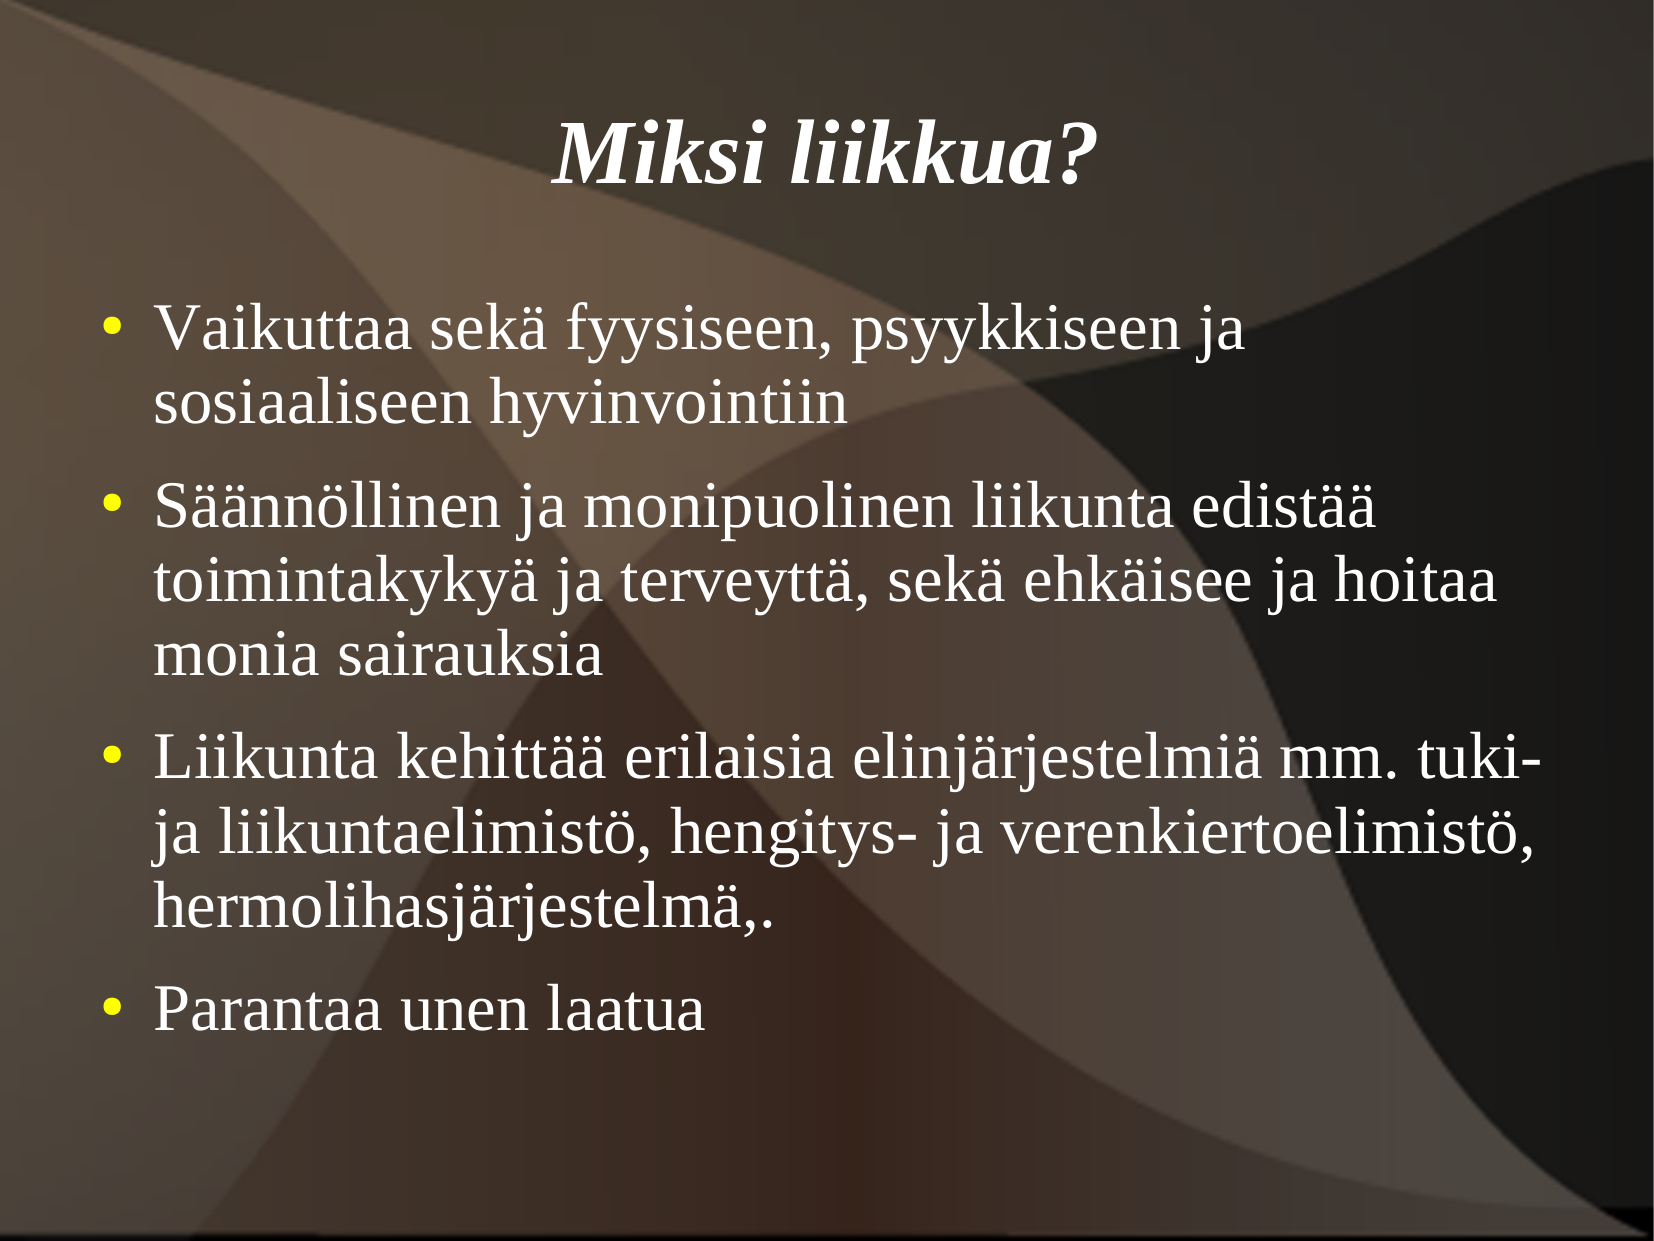

# Miksi liikkua?
Vaikuttaa sekä fyysiseen, psyykkiseen ja sosiaaliseen hyvinvointiin
Säännöllinen ja monipuolinen liikunta edistää toimintakykyä ja terveyttä, sekä ehkäisee ja hoitaa monia sairauksia
Liikunta kehittää erilaisia elinjärjestelmiä mm. tuki- ja liikuntaelimistö, hengitys- ja verenkiertoelimistö, hermolihasjärjestelmä,.
Parantaa unen laatua